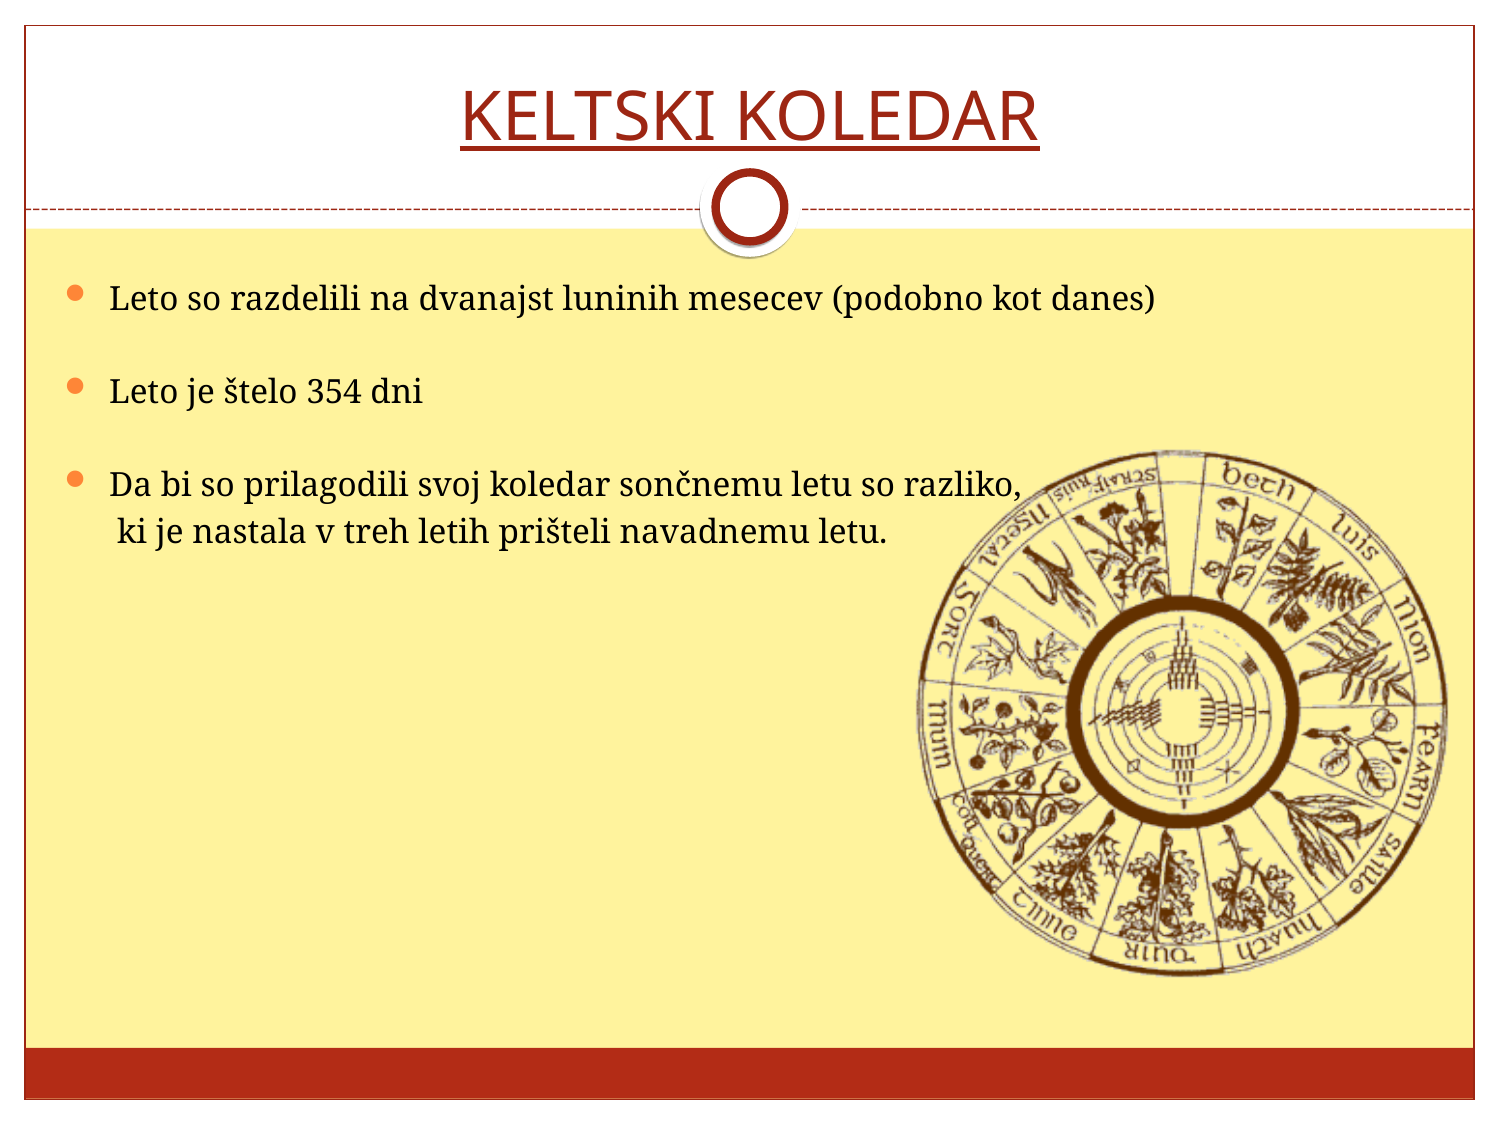

# KELTSKI KOLEDAR
Leto so razdelili na dvanajst luninih mesecev (podobno kot danes)
Leto je štelo 354 dni
Da bi so prilagodili svoj koledar sončnemu letu so razliko,
 ki je nastala v treh letih prišteli navadnemu letu.